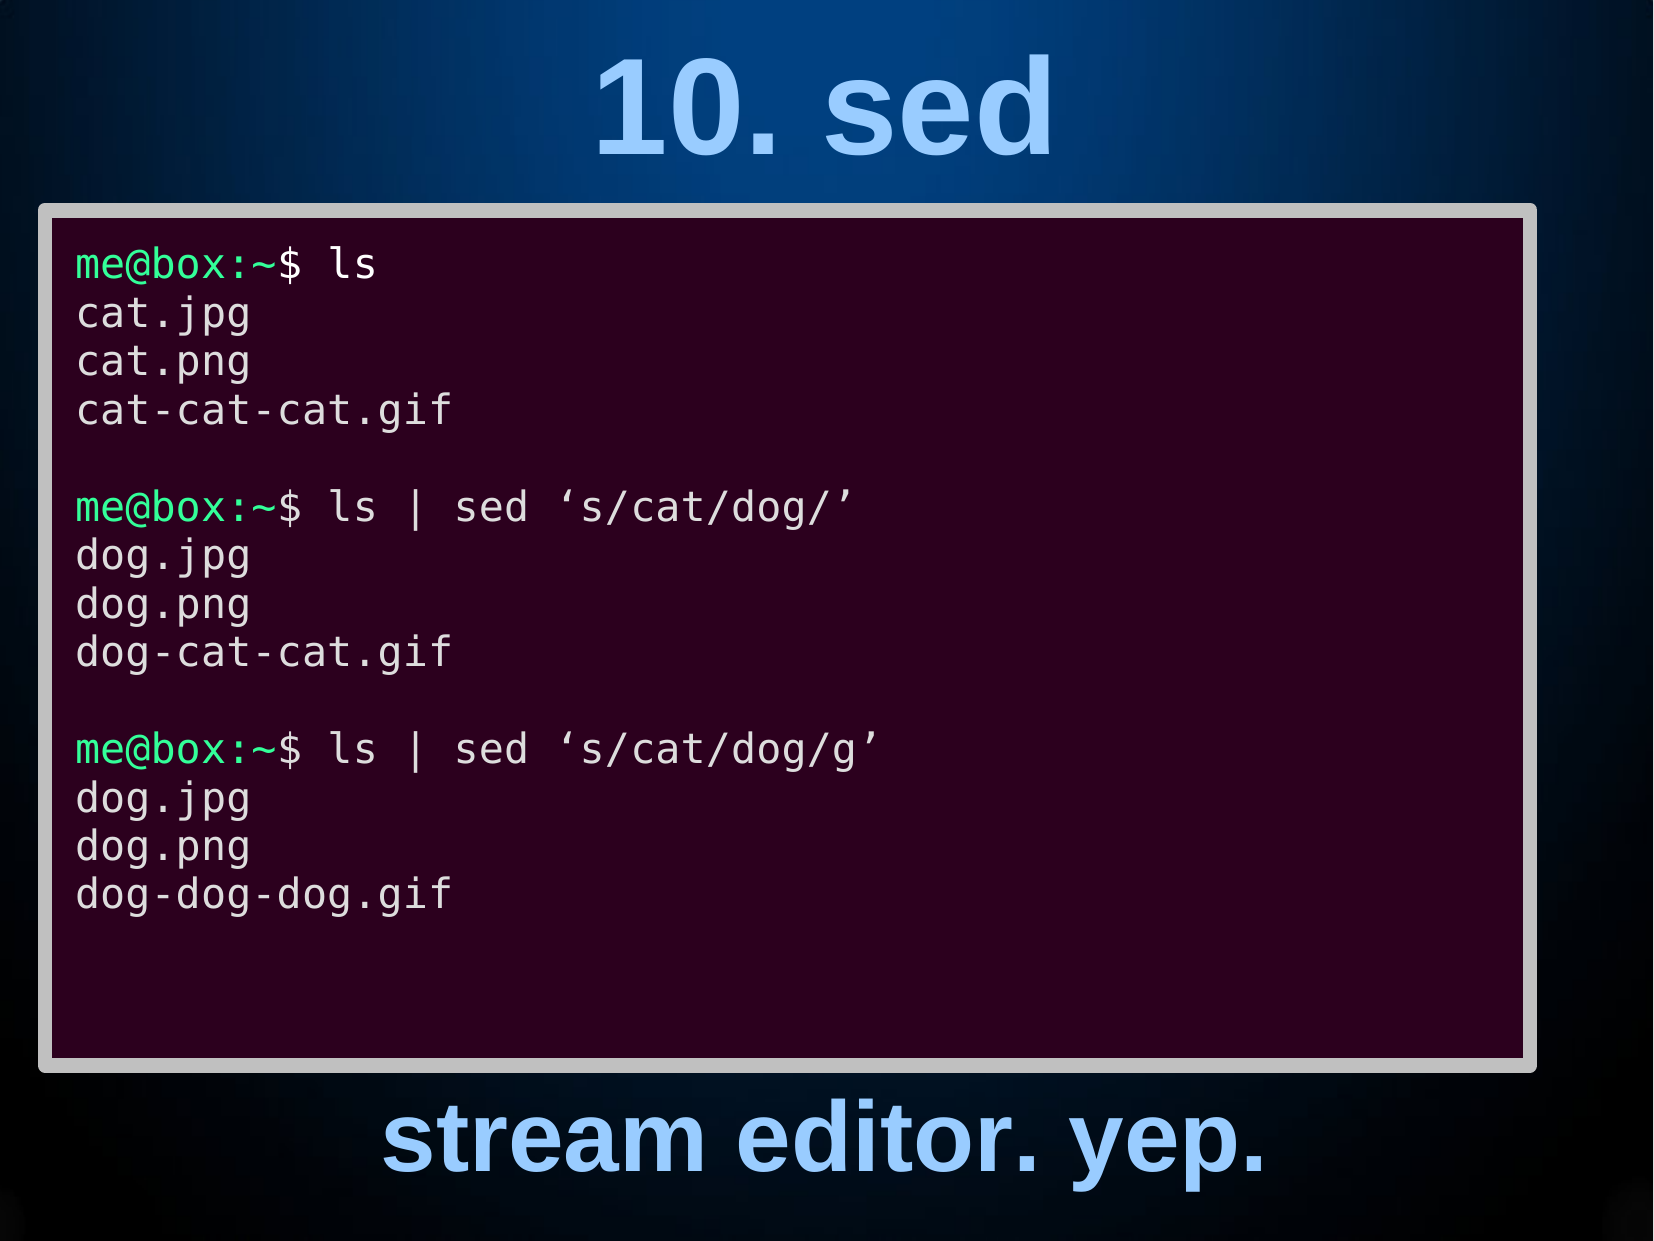

# 10. sed
me@box:~$ ls
cat.jpg
cat.png
cat-cat-cat.gif
me@box:~$ ls | sed ‘s/cat/dog/’
dog.jpg
dog.png
dog-cat-cat.gif
me@box:~$ ls | sed ‘s/cat/dog/g’
dog.jpg
dog.png
dog-dog-dog.gif
stream editor. yep.